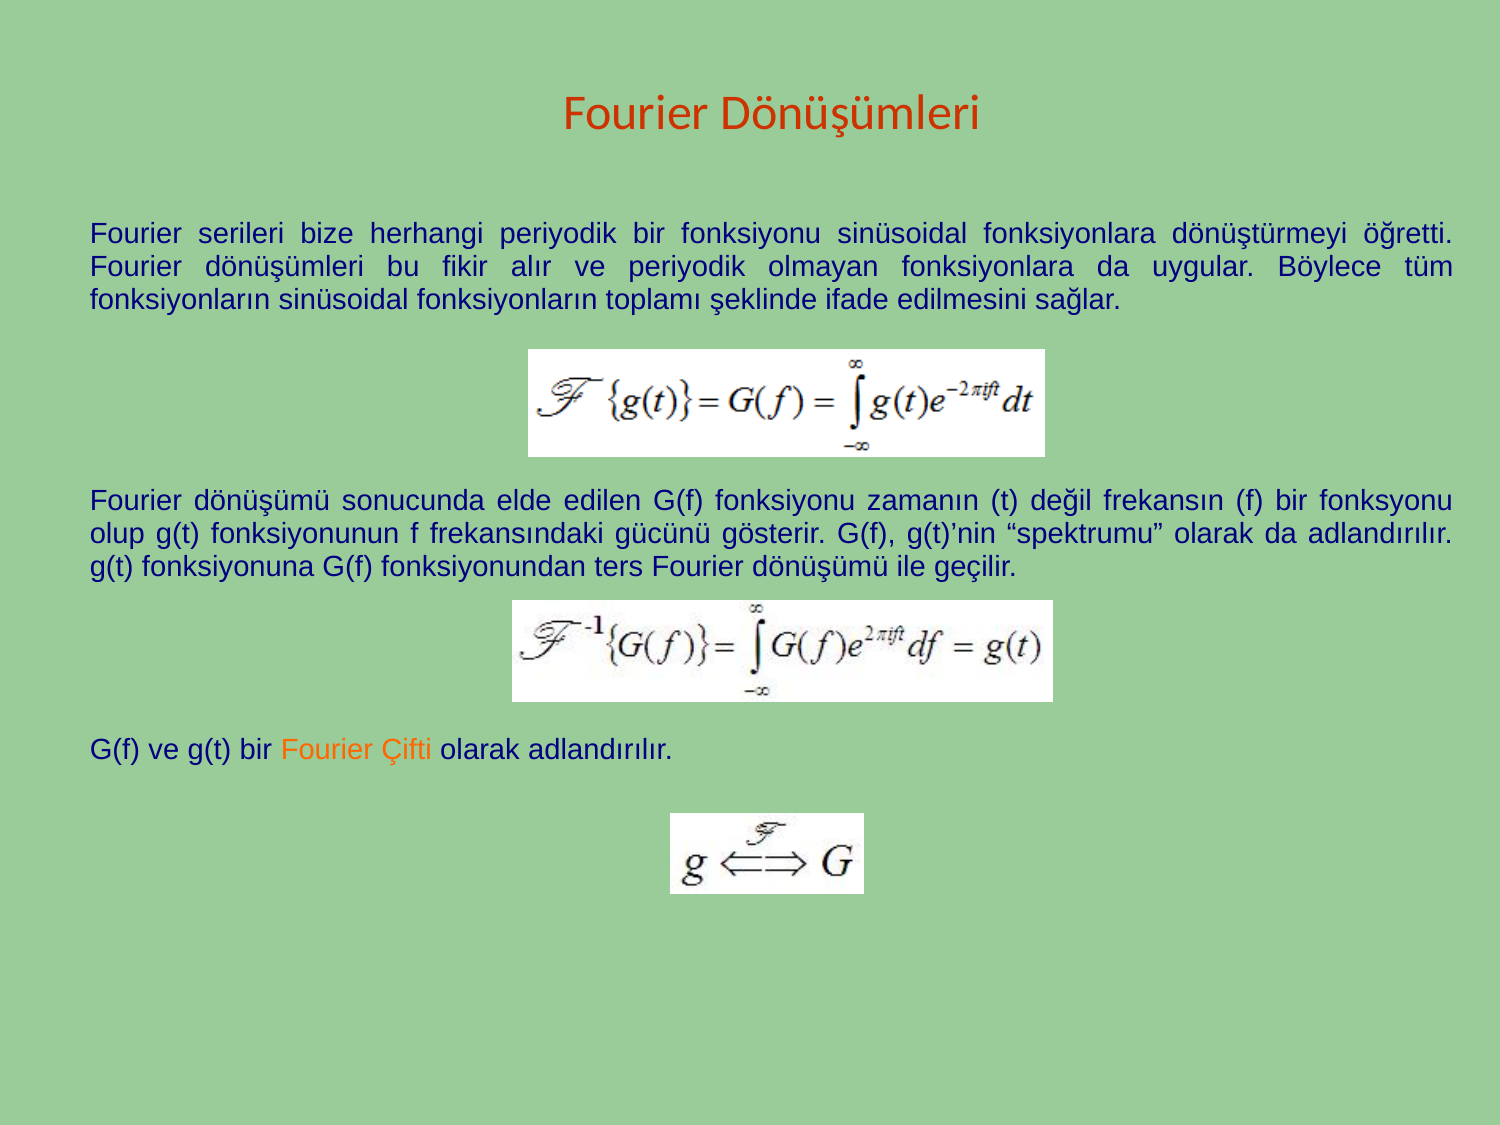

# Fourier Dönüşümleri
Fourier serileri bize herhangi periyodik bir fonksiyonu sinüsoidal fonksiyonlara dönüştürmeyi öğretti. Fourier dönüşümleri bu fikir alır ve periyodik olmayan fonksiyonlara da uygular. Böylece tüm fonksiyonların sinüsoidal fonksiyonların toplamı şeklinde ifade edilmesini sağlar.
Fourier dönüşümü sonucunda elde edilen G(f) fonksiyonu zamanın (t) değil frekansın (f) bir fonksyonu olup g(t) fonksiyonunun f frekansındaki gücünü gösterir. G(f), g(t)’nin “spektrumu” olarak da adlandırılır. g(t) fonksiyonuna G(f) fonksiyonundan ters Fourier dönüşümü ile geçilir.
G(f) ve g(t) bir Fourier Çifti olarak adlandırılır.